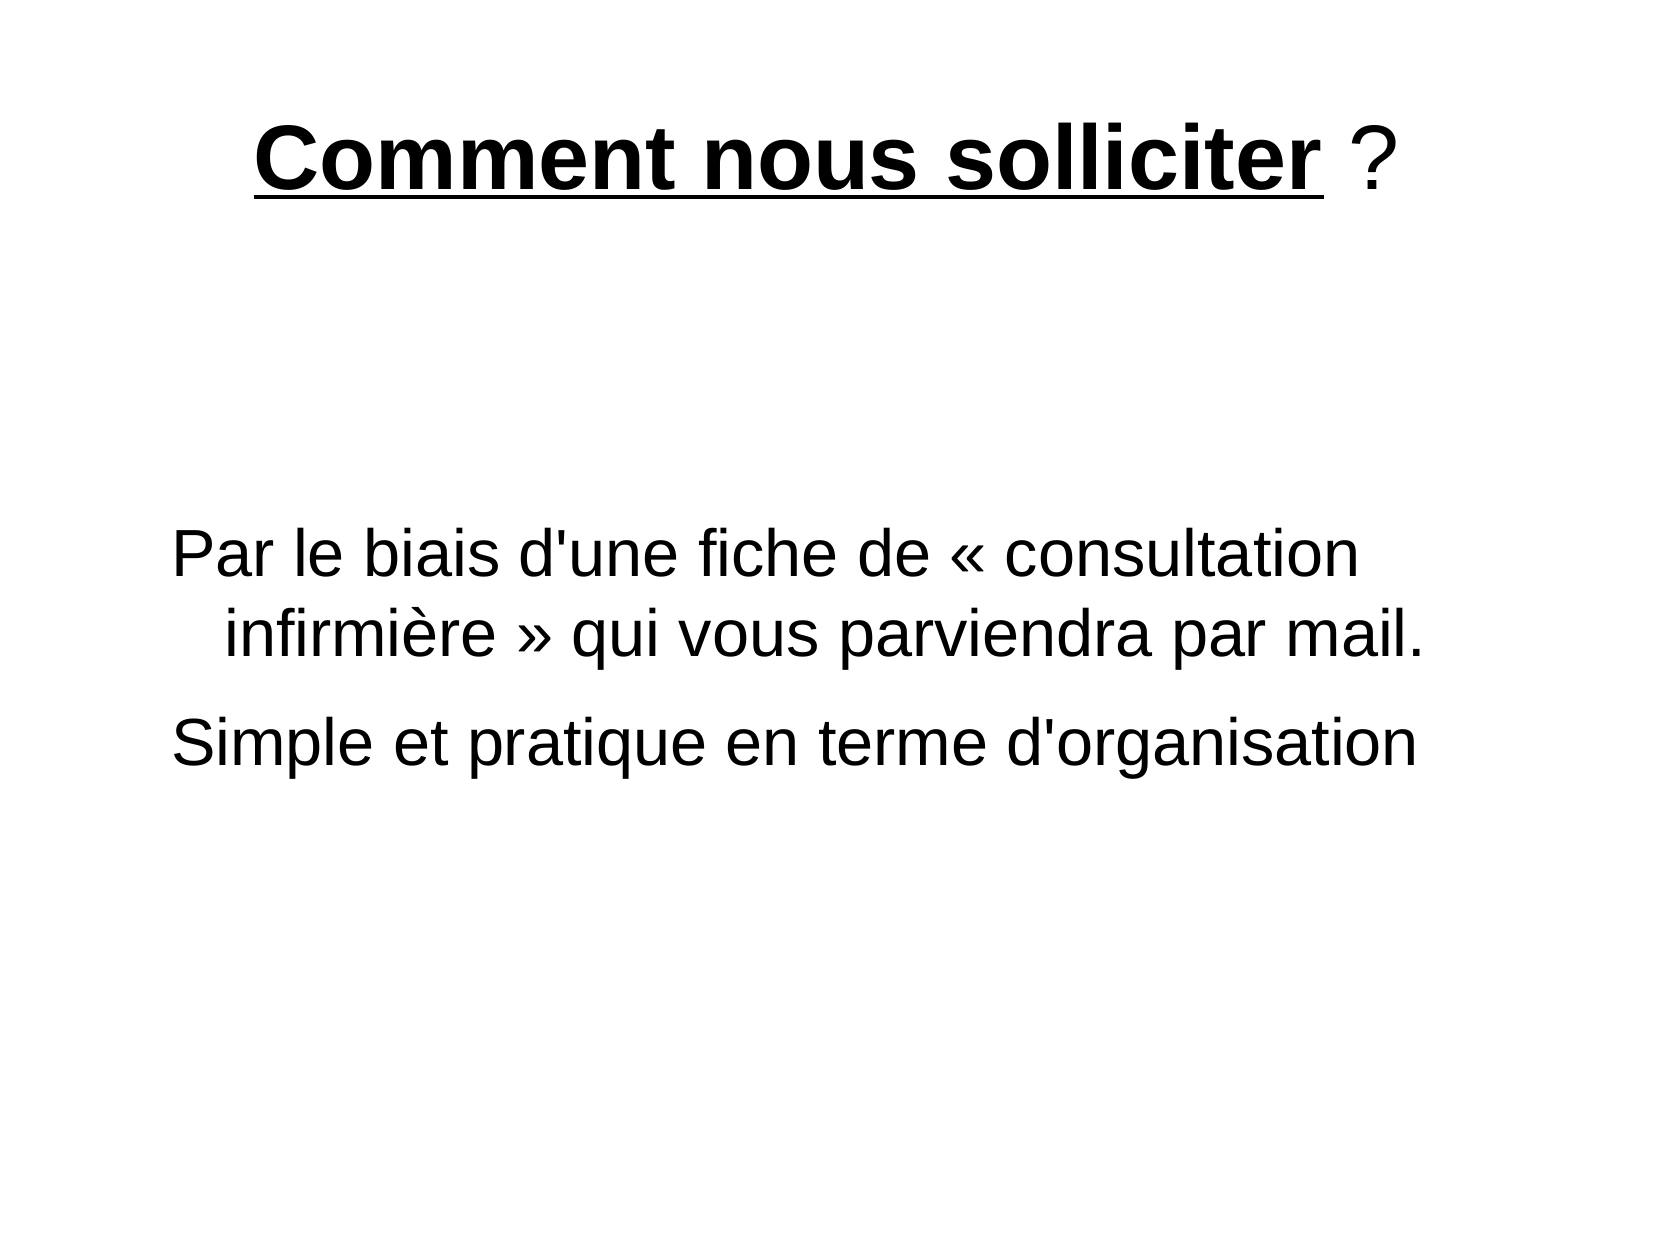

# Comment nous solliciter ?
Par le biais d'une fiche de « consultation infirmière » qui vous parviendra par mail.
Simple et pratique en terme d'organisation